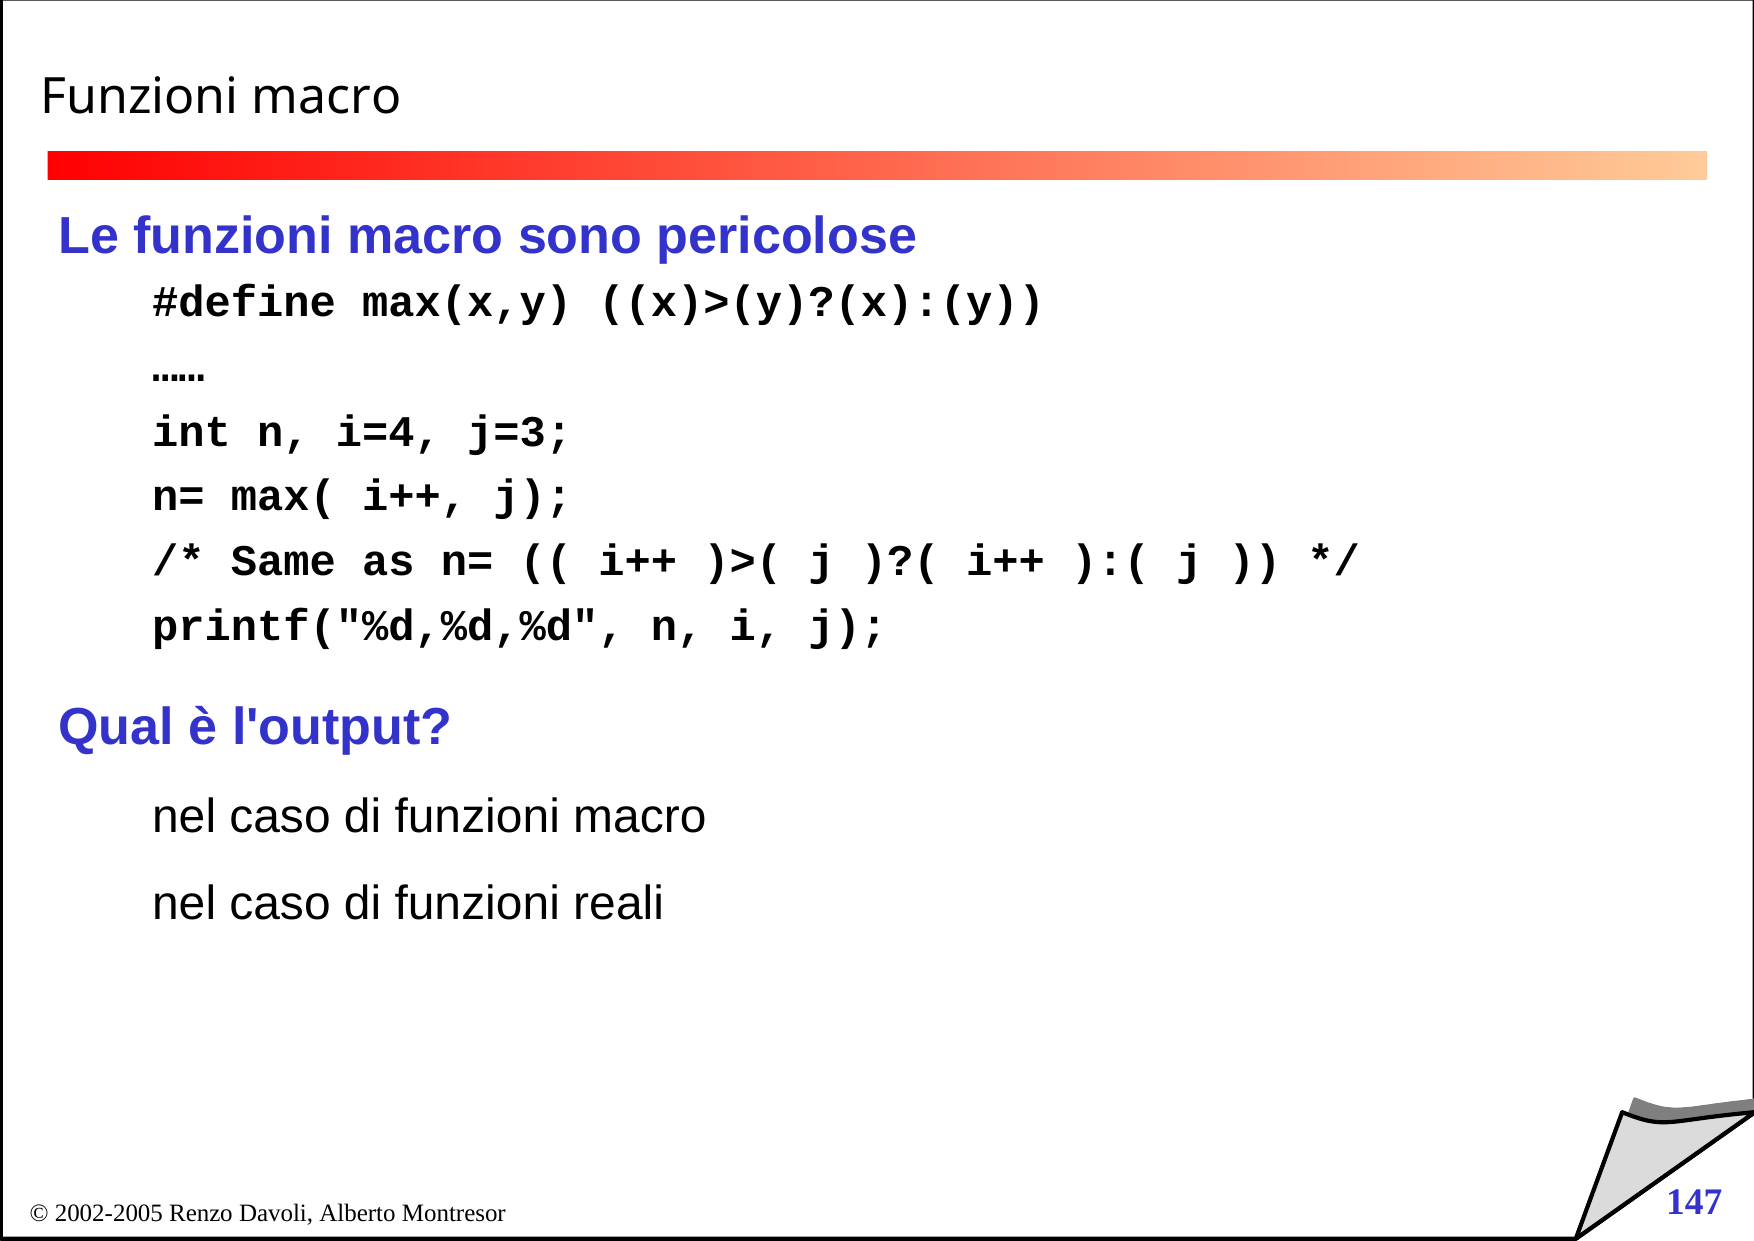

# Funzioni macro
Le funzioni macro sono pericolose
#define max(x,y) ((x)>(y)?(x):(y))
……
int n, i=4, j=3;
n= max( i++, j);
/* Same as n= (( i++ )>( j )?( i++ ):( j )) */
printf("%d,%d,%d", n, i, j);
Qual è l'output?
nel caso di funzioni macro
nel caso di funzioni reali